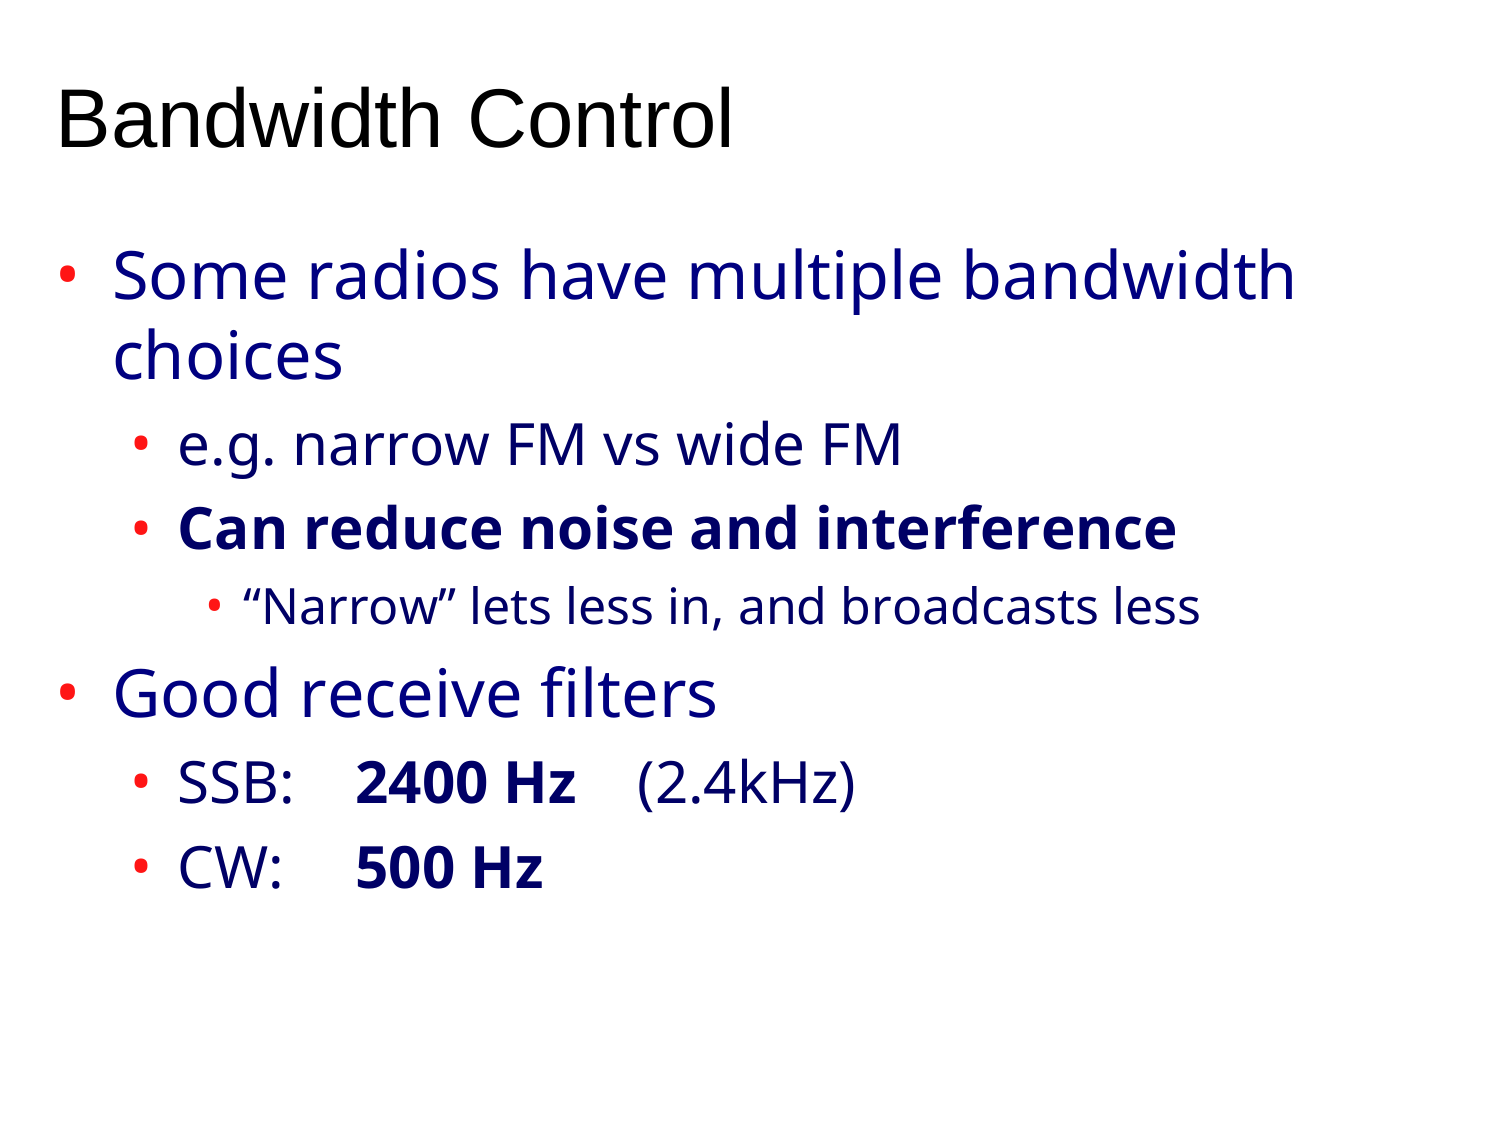

# Bandwidth Control
Some radios have multiple bandwidth choices
e.g. narrow FM vs wide FM
Can reduce noise and interference
“Narrow” lets less in, and broadcasts less
Good receive filters
SSB:	2400 Hz (2.4kHz)
CW:	500 Hz